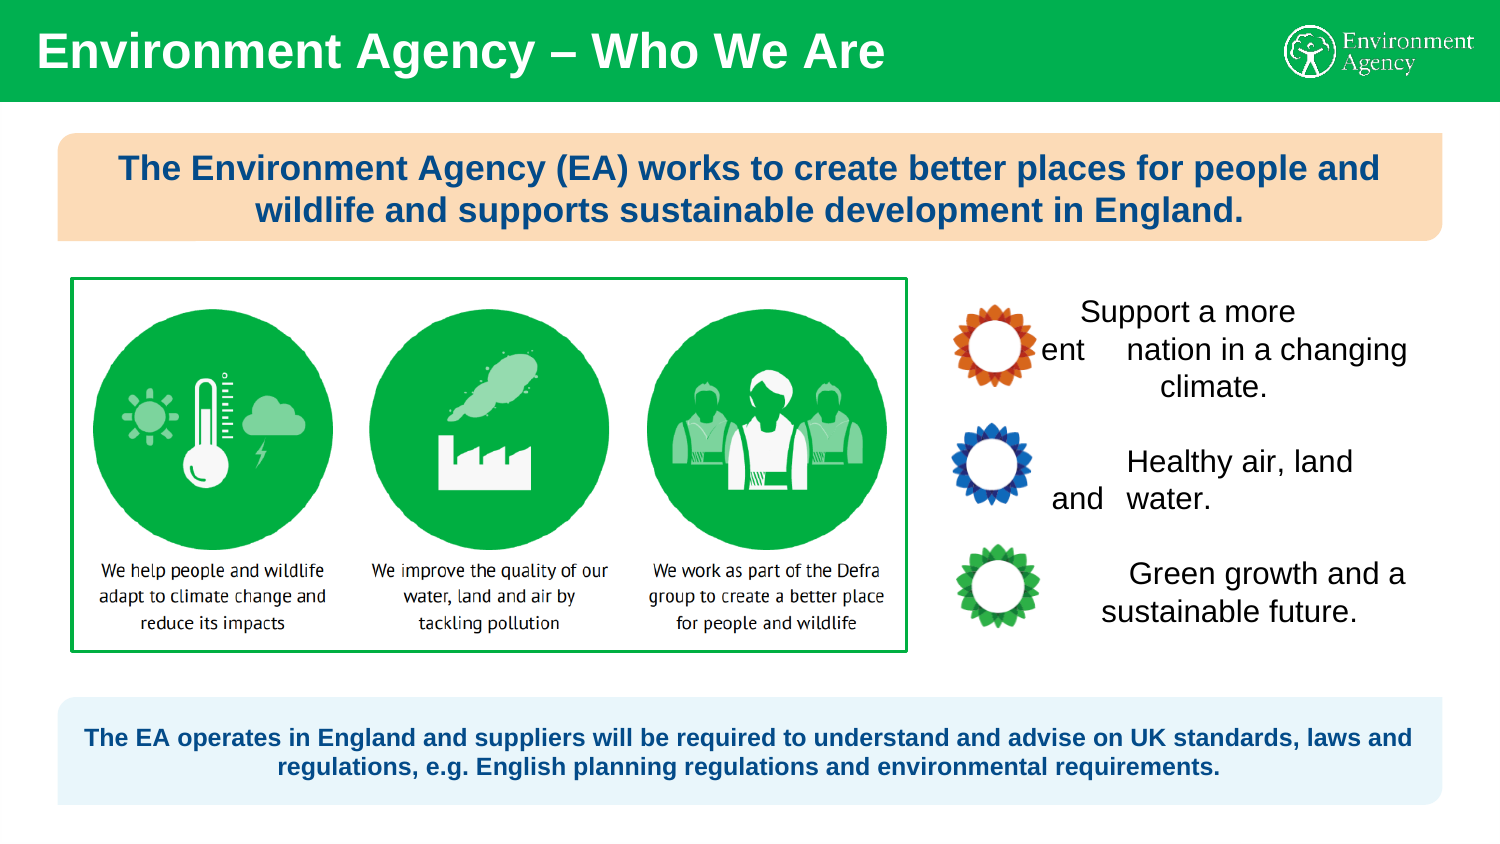

# Environment Agency – Who We Are
The Environment Agency (EA) works to create better places for people and wildlife and supports sustainable development in England.
Support a more 	resilient	nation in a changing climate.
Healthy air, land and 	water.
		Green growth and a 	sustainable future.
The EA operates in England and suppliers will be required to understand and advise on UK standards, laws and regulations, e.g. English planning regulations and environmental requirements.